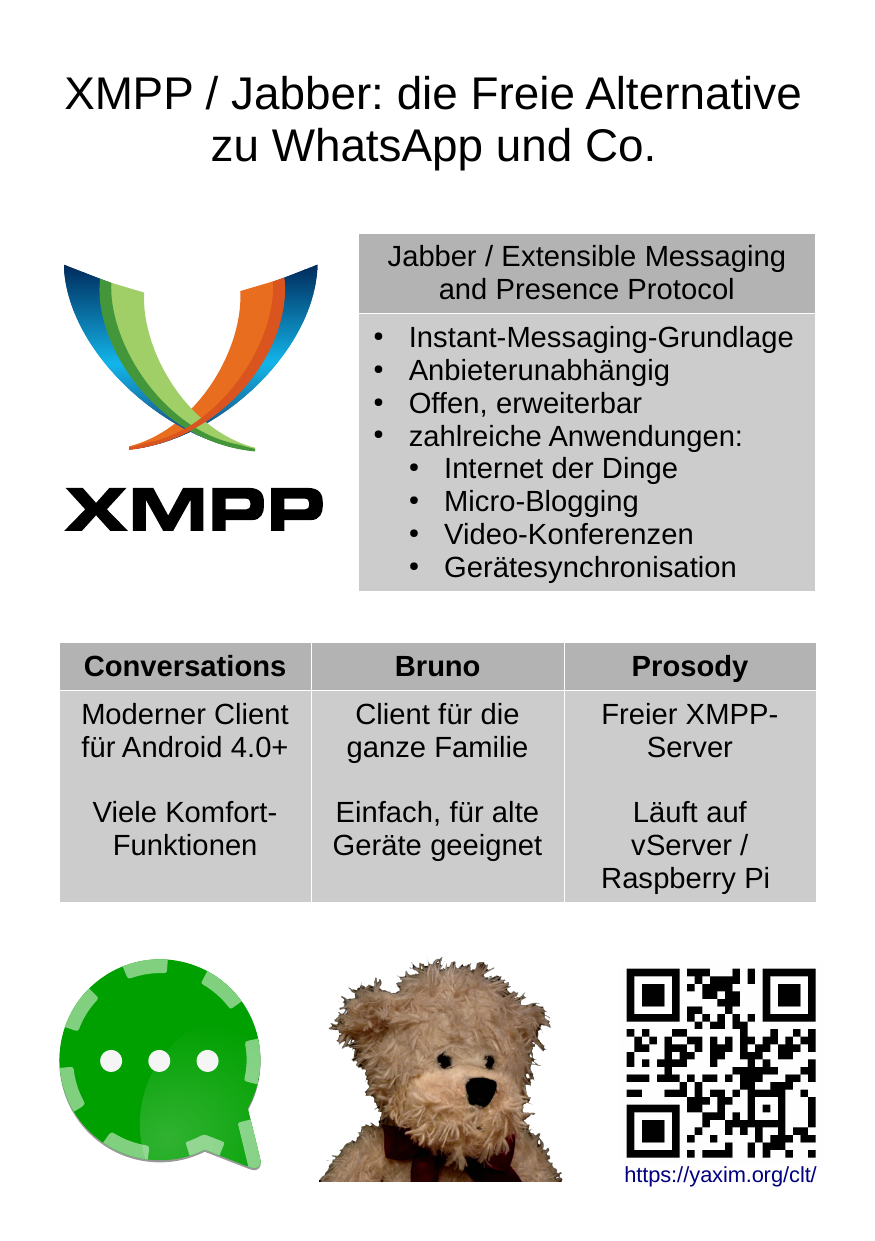

# XMPP / Jabber: die Freie Alternative zu WhatsApp und Co.
| Jabber / Extensible Messaging and Presence Protocol |
| --- |
| Instant-Messaging-Grundlage Anbieterunabhängig Offen, erweiterbar zahlreiche Anwendungen: Internet der Dinge Micro-Blogging Video-Konferenzen Gerätesynchronisation |
| Conversations | Bruno | Prosody |
| --- | --- | --- |
| Moderner Client für Android 4.0+ Viele Komfort-Funktionen | Client für die ganze Familie Einfach, für alte Geräte geeignet | Freier XMPP-Server Läuft auf vServer / Raspberry Pi |
https://yaxim.org/clt/